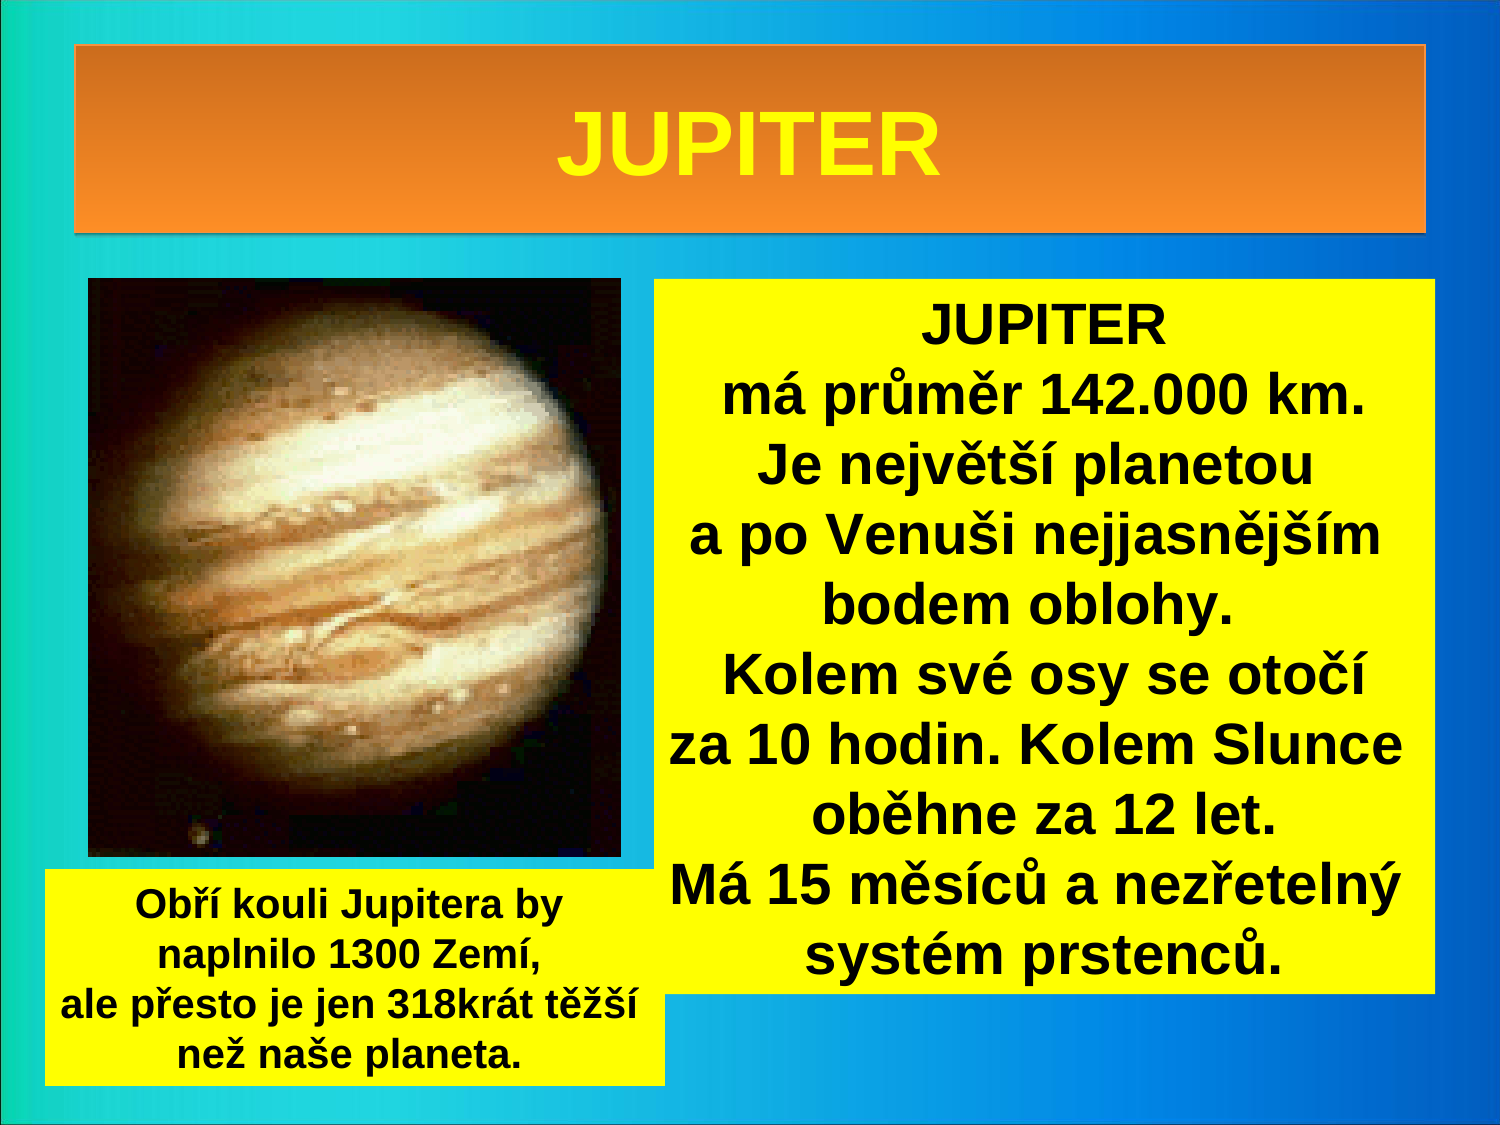

# JUPITER
JUPITER
má průměr 142.000 km.
Je největší planetou
a po Venuši nejjasnějším
bodem oblohy.
Kolem své osy se otočí
za 10 hodin. Kolem Slunce
oběhne za 12 let.
Má 15 měsíců a nezřetelný
systém prstenců.
Obří kouli Jupitera by
naplnilo 1300 Zemí,
ale přesto je jen 318krát těžší
než naše planeta.